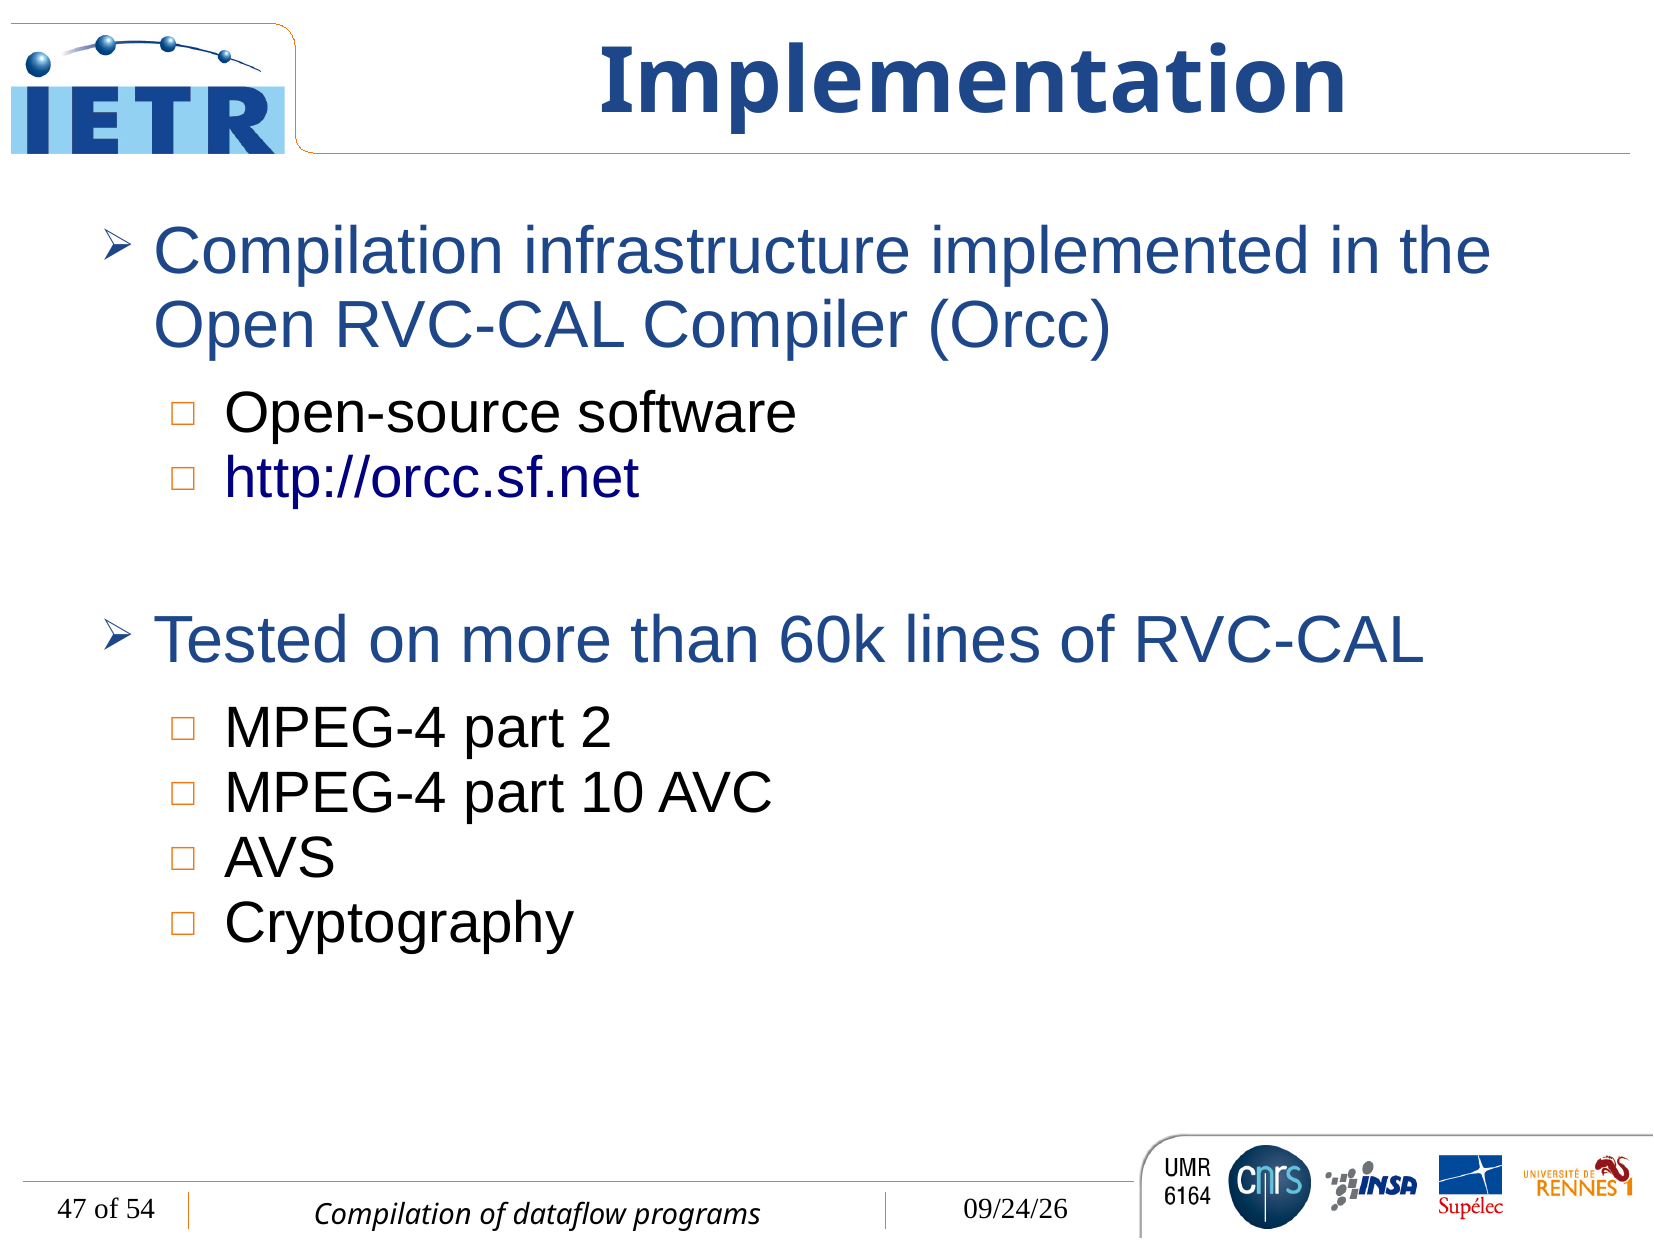

# Implementation
Compilation infrastructure implemented in the Open RVC-CAL Compiler (Orcc)
Open-source software
http://orcc.sf.net
Tested on more than 60k lines of RVC-CAL
MPEG-4 part 2
MPEG-4 part 10 AVC
AVS
Cryptography
47
Compilation of dataflow programs